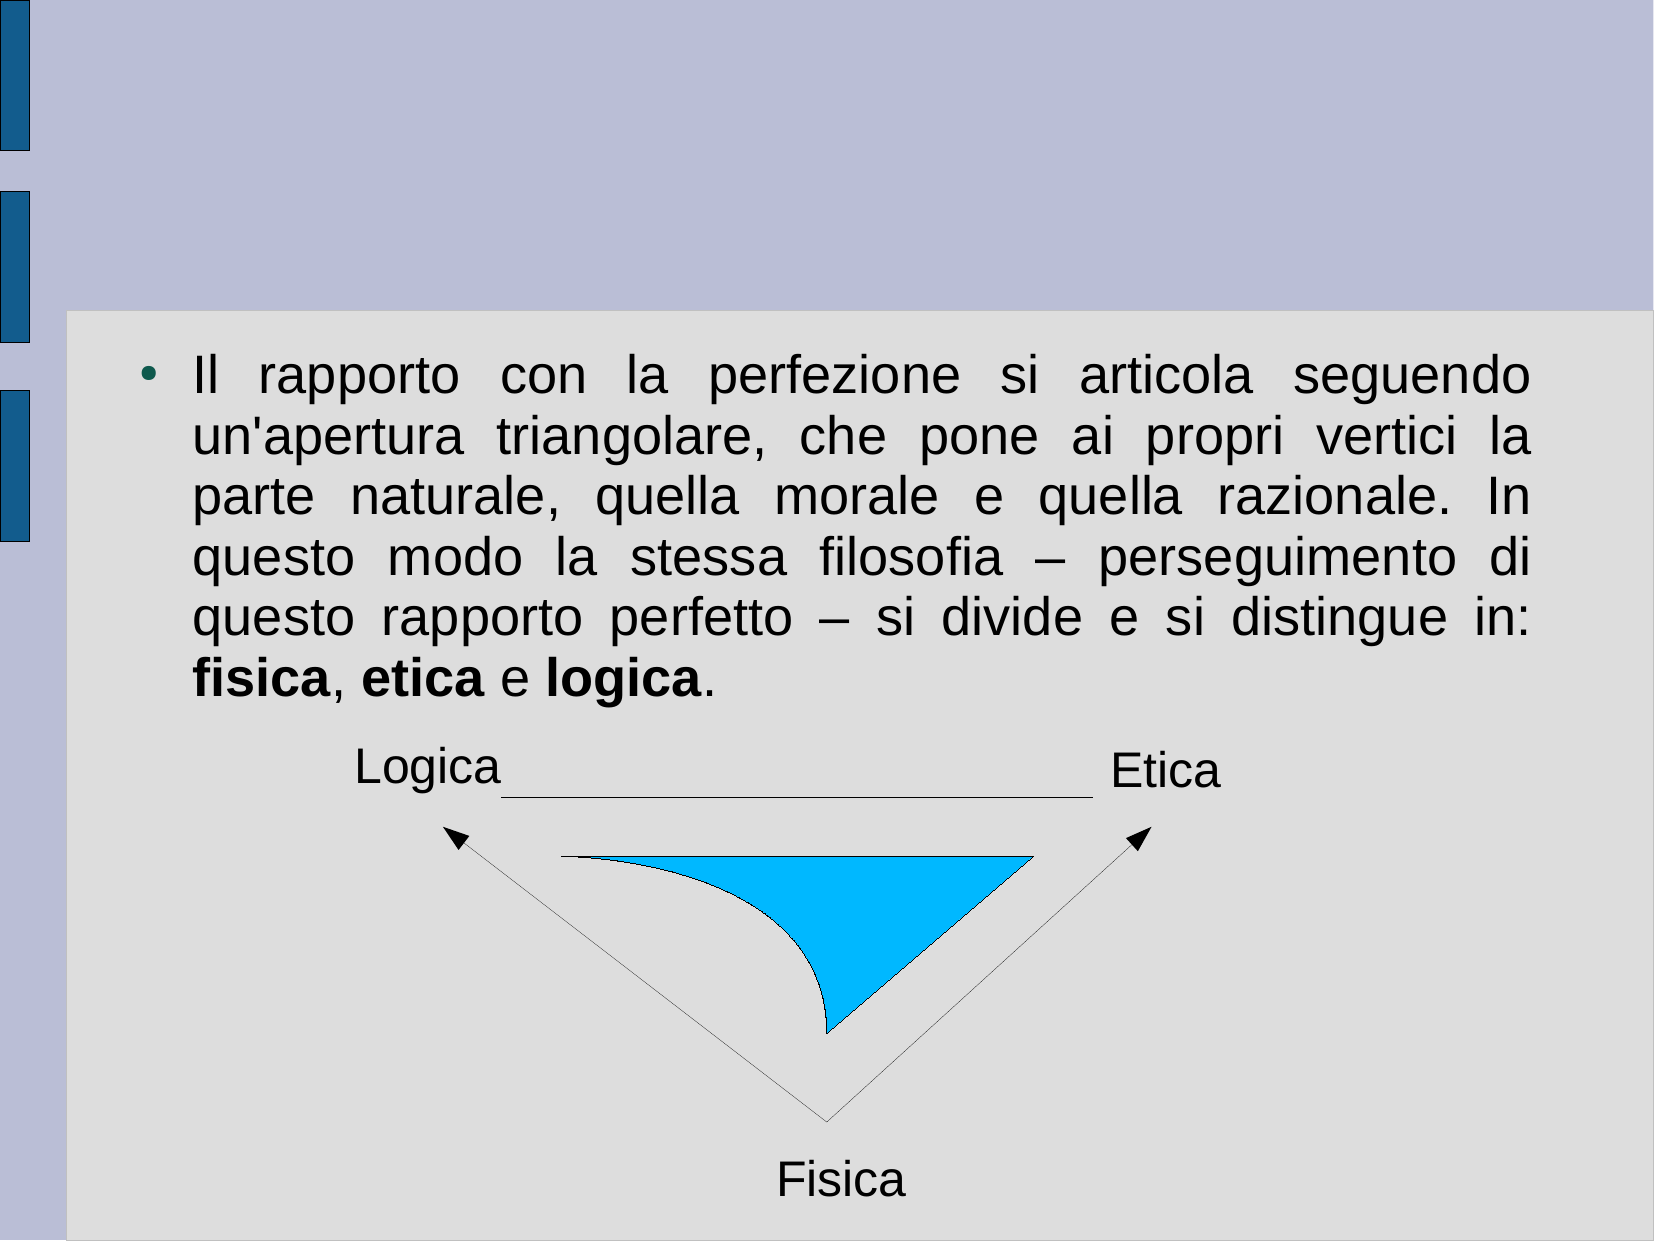

#
Il rapporto con la perfezione si articola seguendo un'apertura triangolare, che pone ai propri vertici la parte naturale, quella morale e quella razionale. In questo modo la stessa filosofia – perseguimento di questo rapporto perfetto – si divide e si distingue in: fisica, etica e logica.
Logica
Etica
Fisica